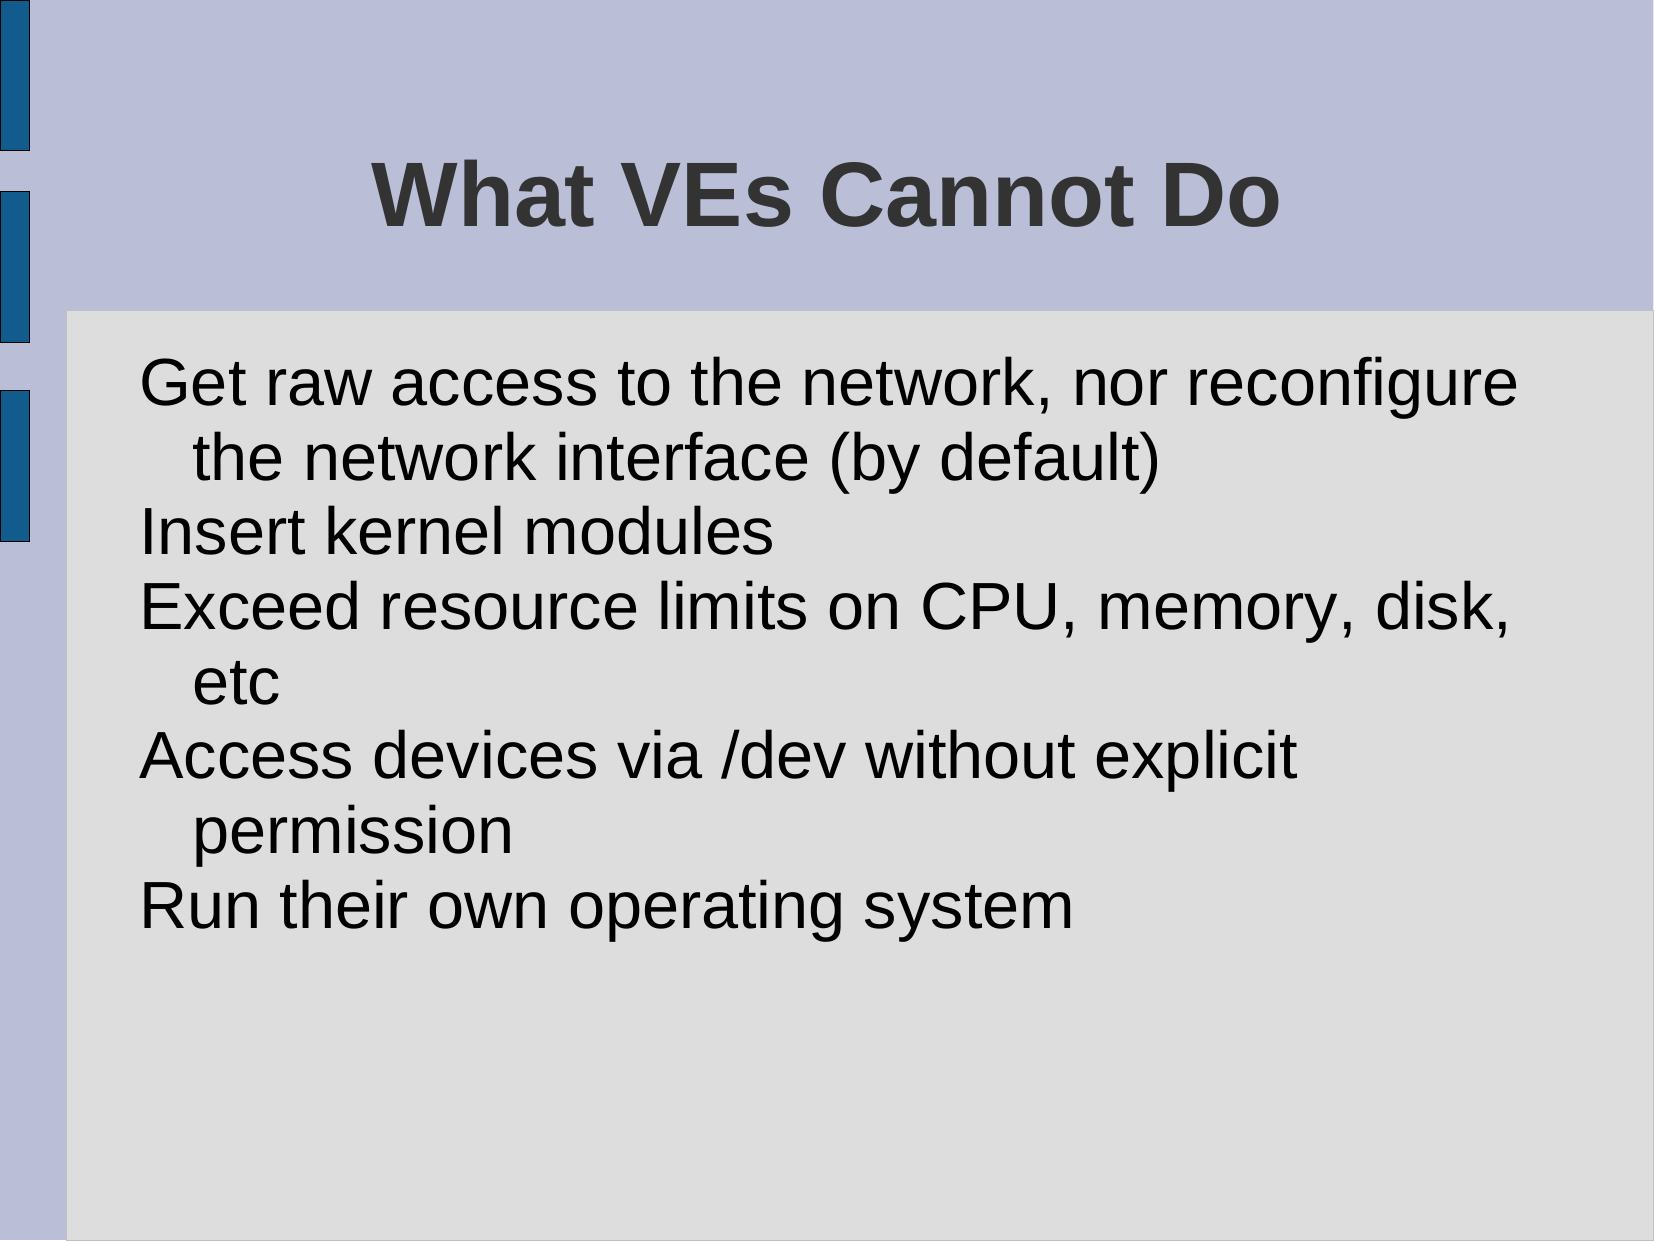

# What VEs Cannot Do
Get raw access to the network, nor reconfigure the network interface (by default)
Insert kernel modules
Exceed resource limits on CPU, memory, disk, etc
Access devices via /dev without explicit permission
Run their own operating system